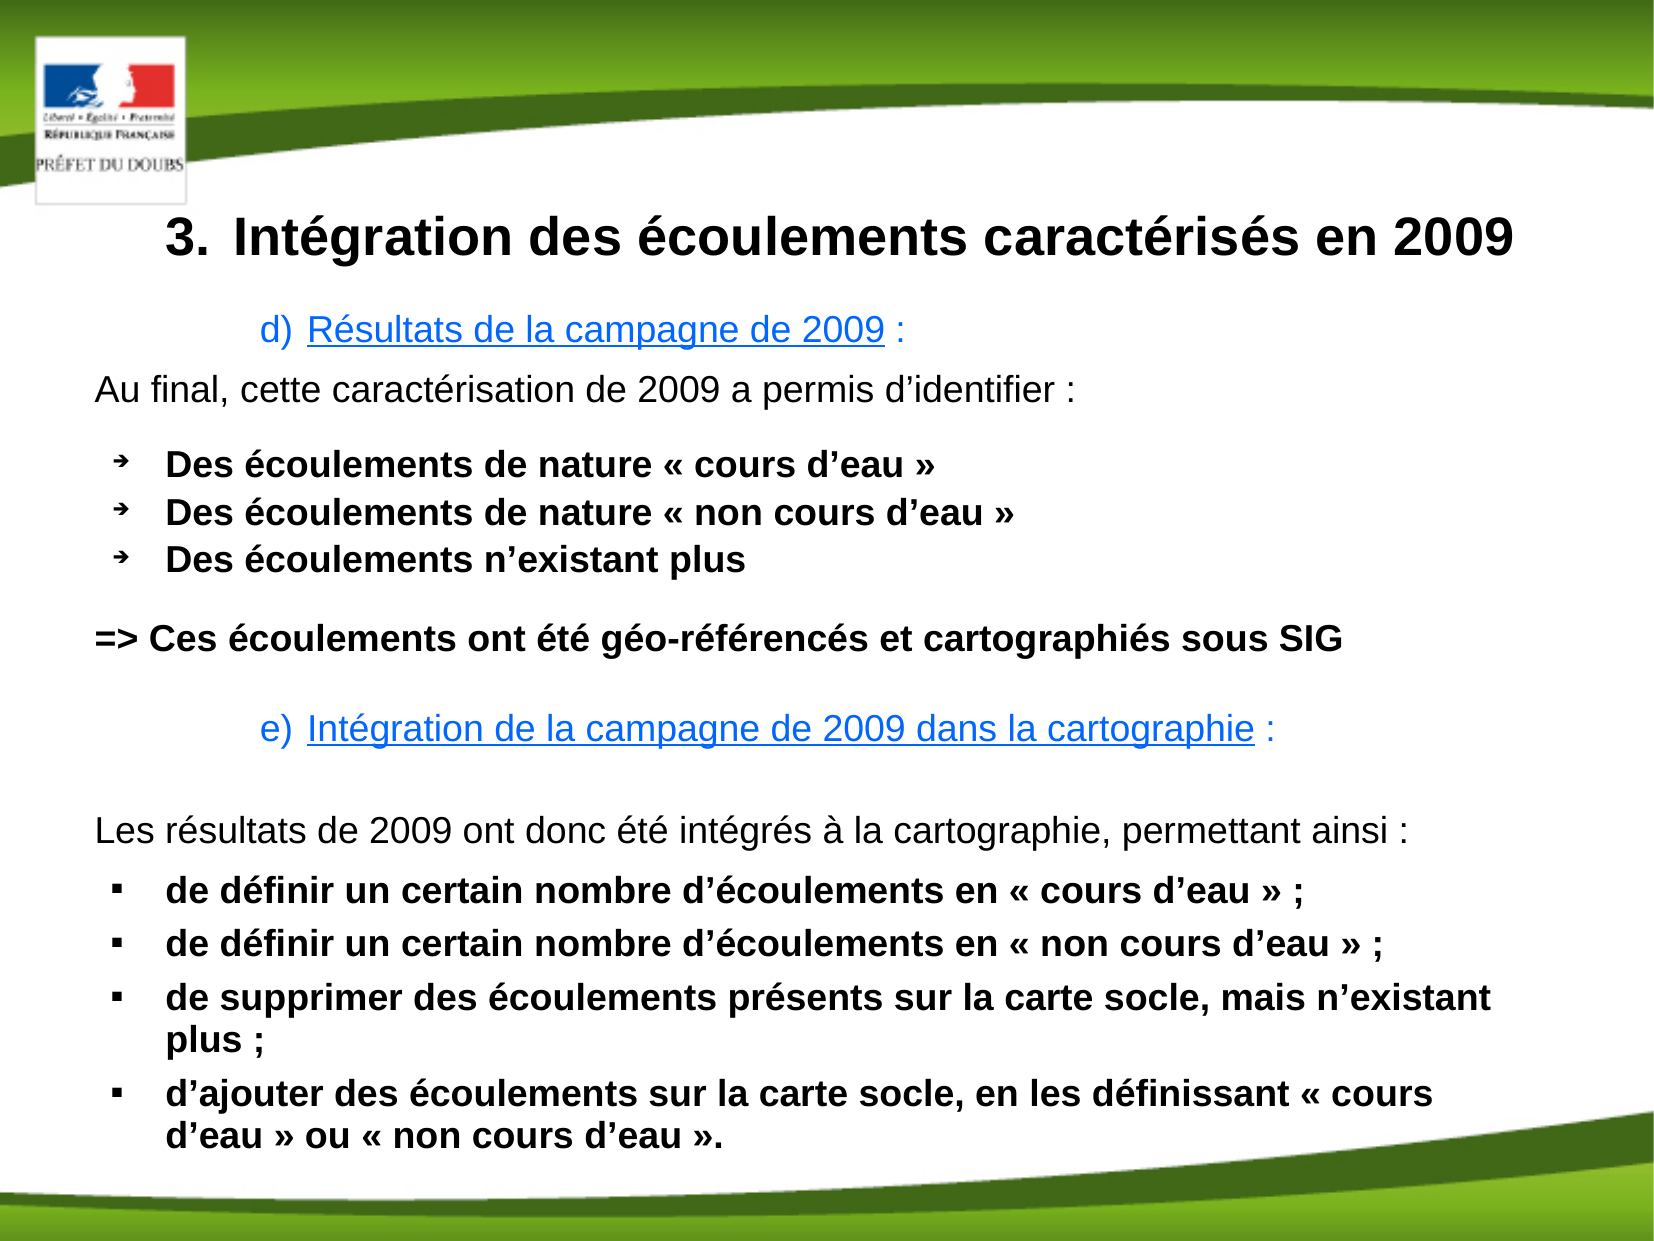

#
 Intégration des écoulements caractérisés en 2009
Résultats de la campagne de 2009 :
Au final, cette caractérisation de 2009 a permis d’identifier :
Des écoulements de nature « cours d’eau »
Des écoulements de nature « non cours d’eau »
Des écoulements n’existant plus
=> Ces écoulements ont été géo-référencés et cartographiés sous SIG
Intégration de la campagne de 2009 dans la cartographie :
Les résultats de 2009 ont donc été intégrés à la cartographie, permettant ainsi :
de définir un certain nombre d’écoulements en « cours d’eau » ;
de définir un certain nombre d’écoulements en « non cours d’eau » ;
de supprimer des écoulements présents sur la carte socle, mais n’existant plus ;
d’ajouter des écoulements sur la carte socle, en les définissant « cours d’eau » ou « non cours d’eau ».